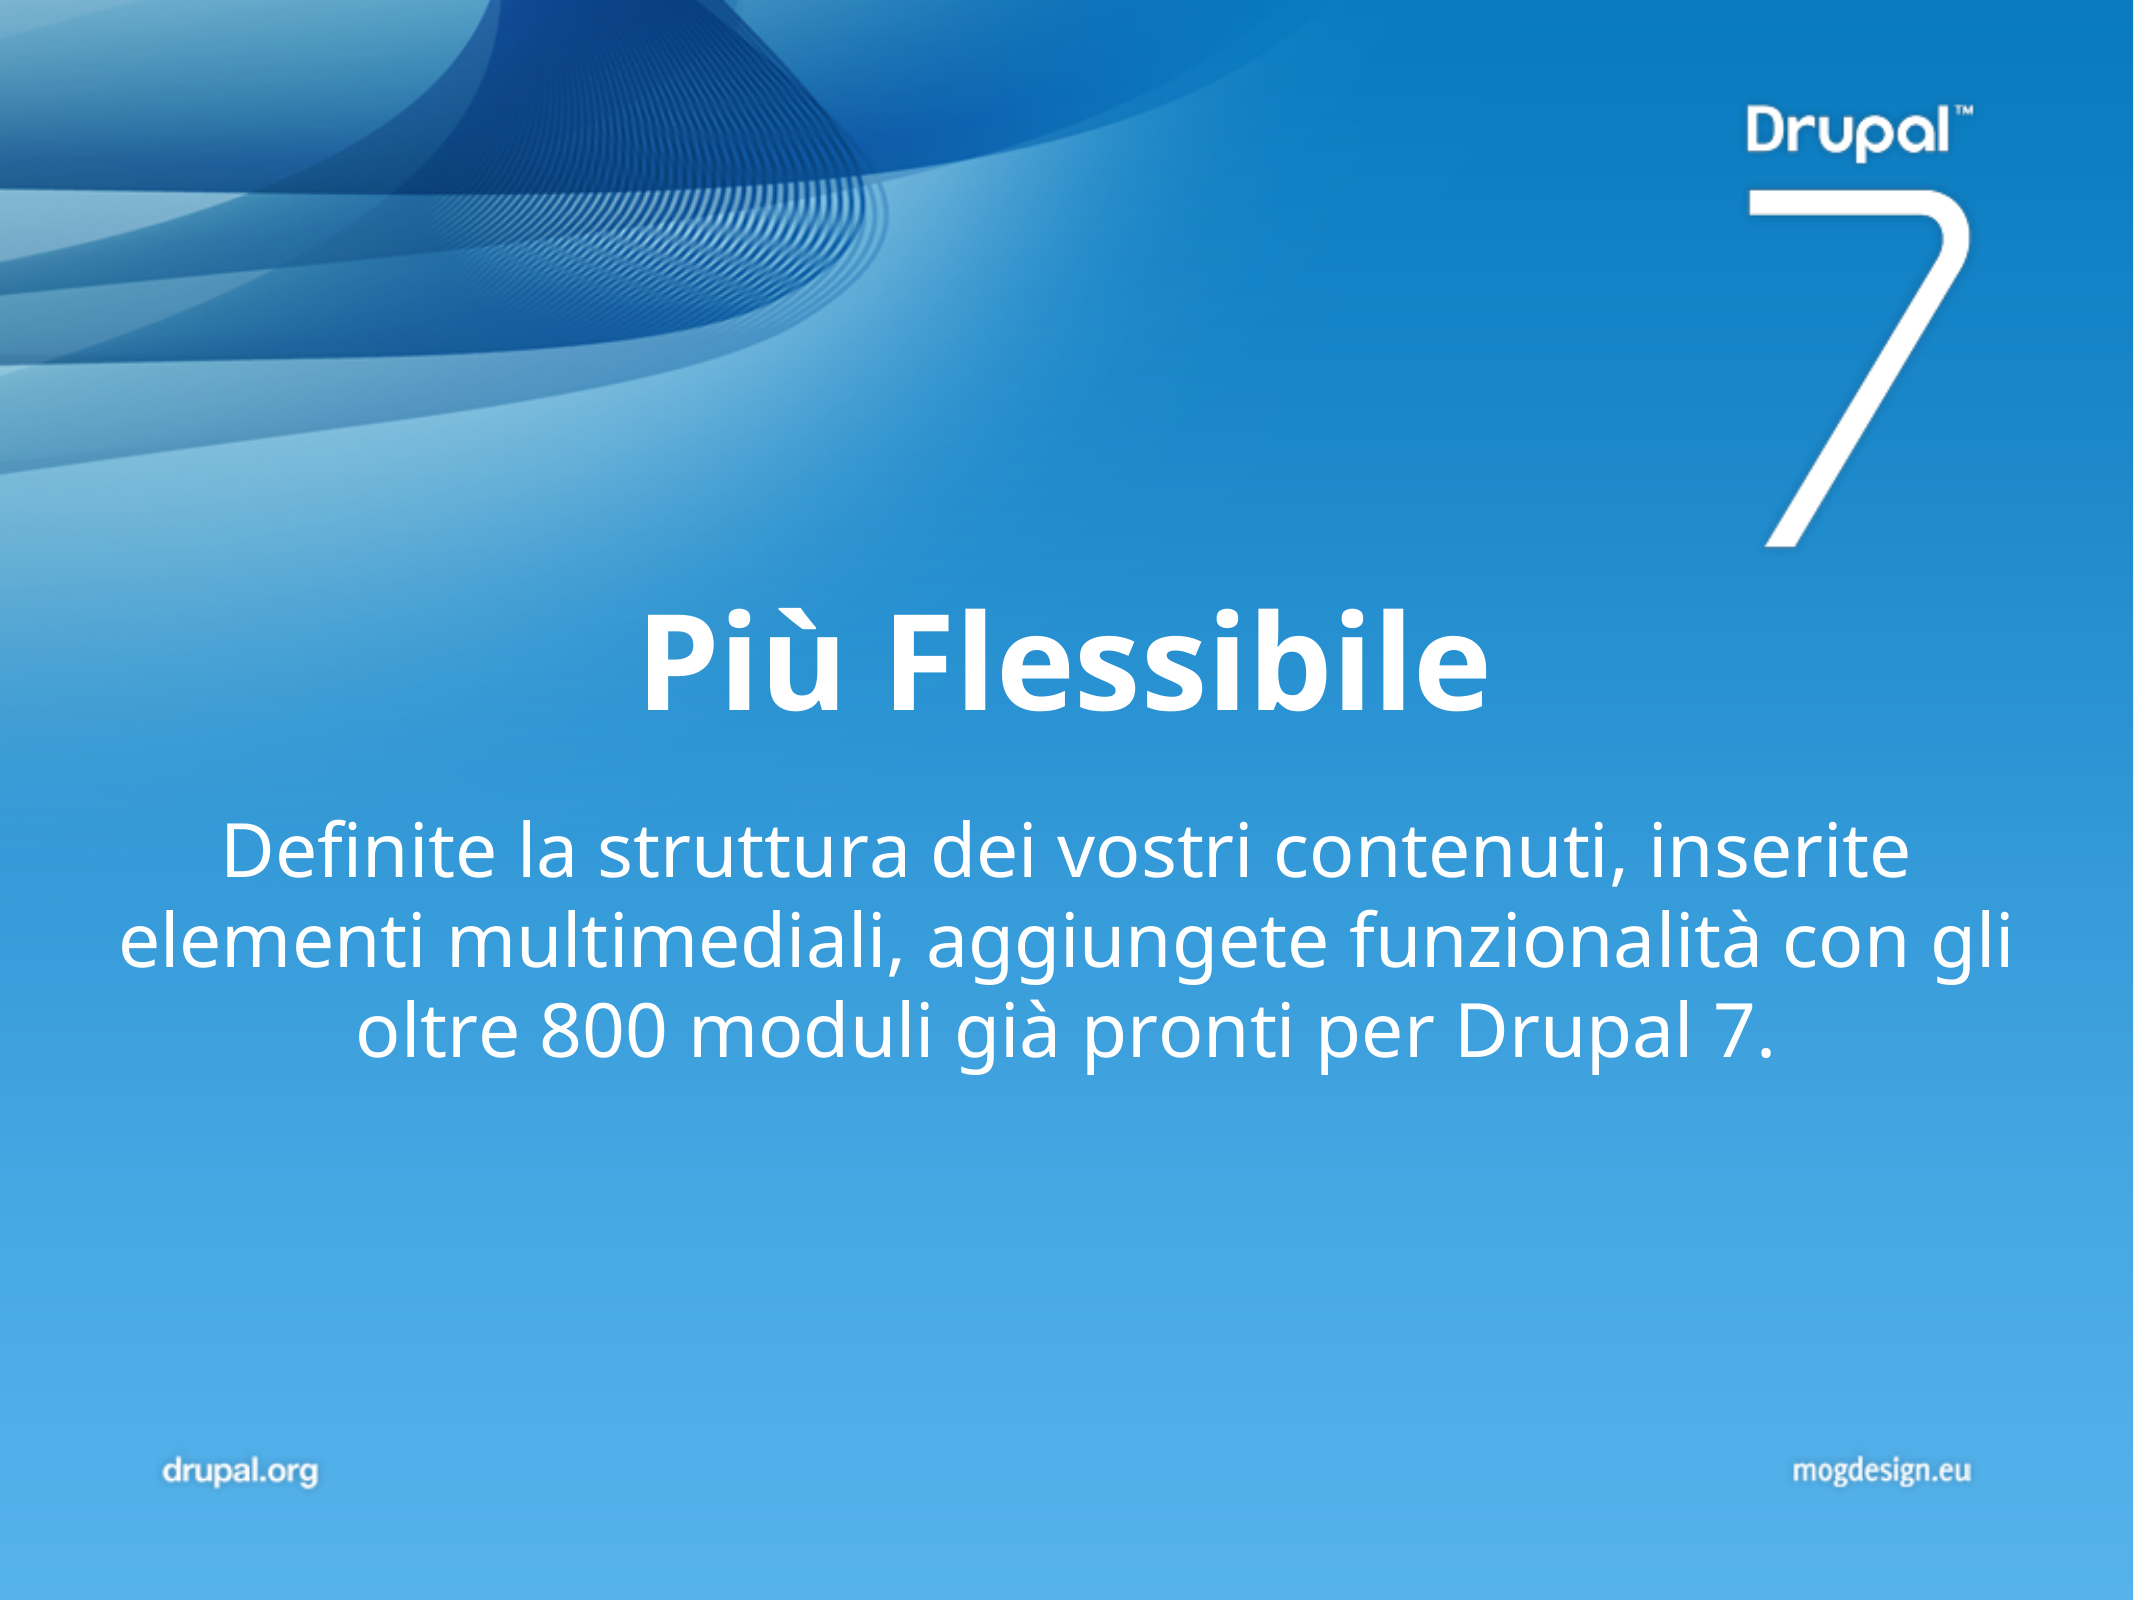

# Più Flessibile
Definite la struttura dei vostri contenuti, inserite elementi multimediali, aggiungete funzionalità con gli oltre 800 moduli già pronti per Drupal 7.